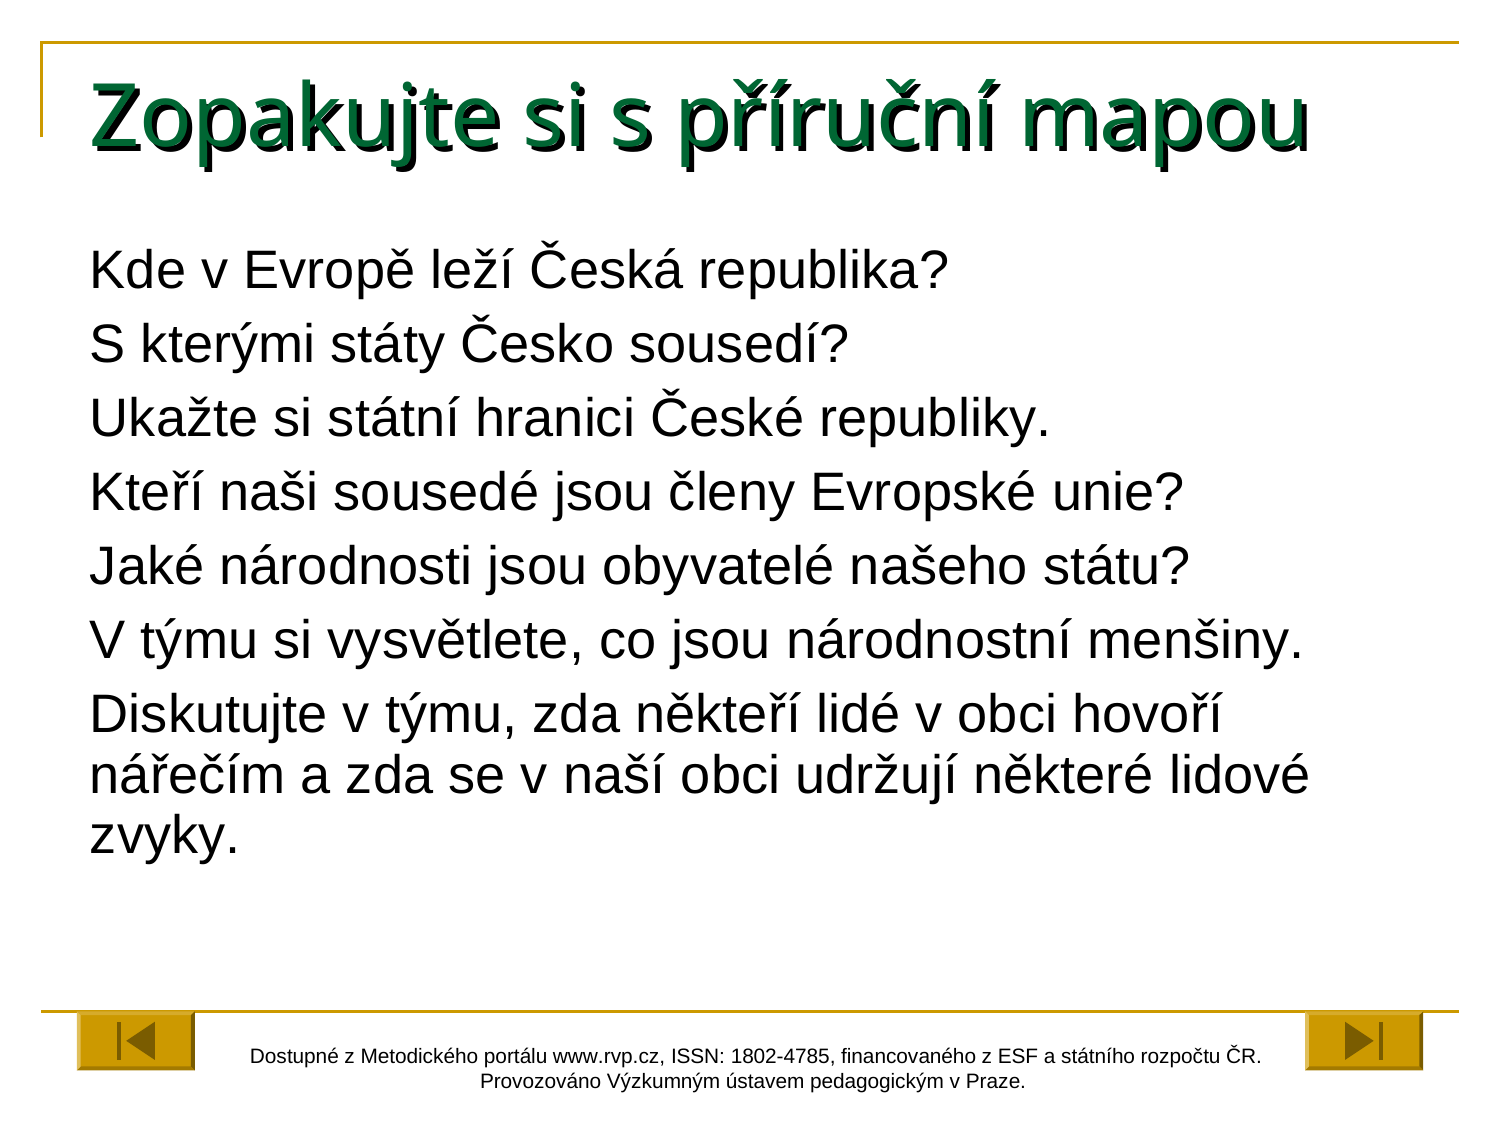

# Zopakujte si s příruční mapou
Kde v Evropě leží Česká republika?
S kterými státy Česko sousedí?
Ukažte si státní hranici České republiky.
Kteří naši sousedé jsou členy Evropské unie?
Jaké národnosti jsou obyvatelé našeho státu?
V týmu si vysvětlete, co jsou národnostní menšiny.
Diskutujte v týmu, zda někteří lidé v obci hovoří nářečím a zda se v naší obci udržují některé lidové zvyky.